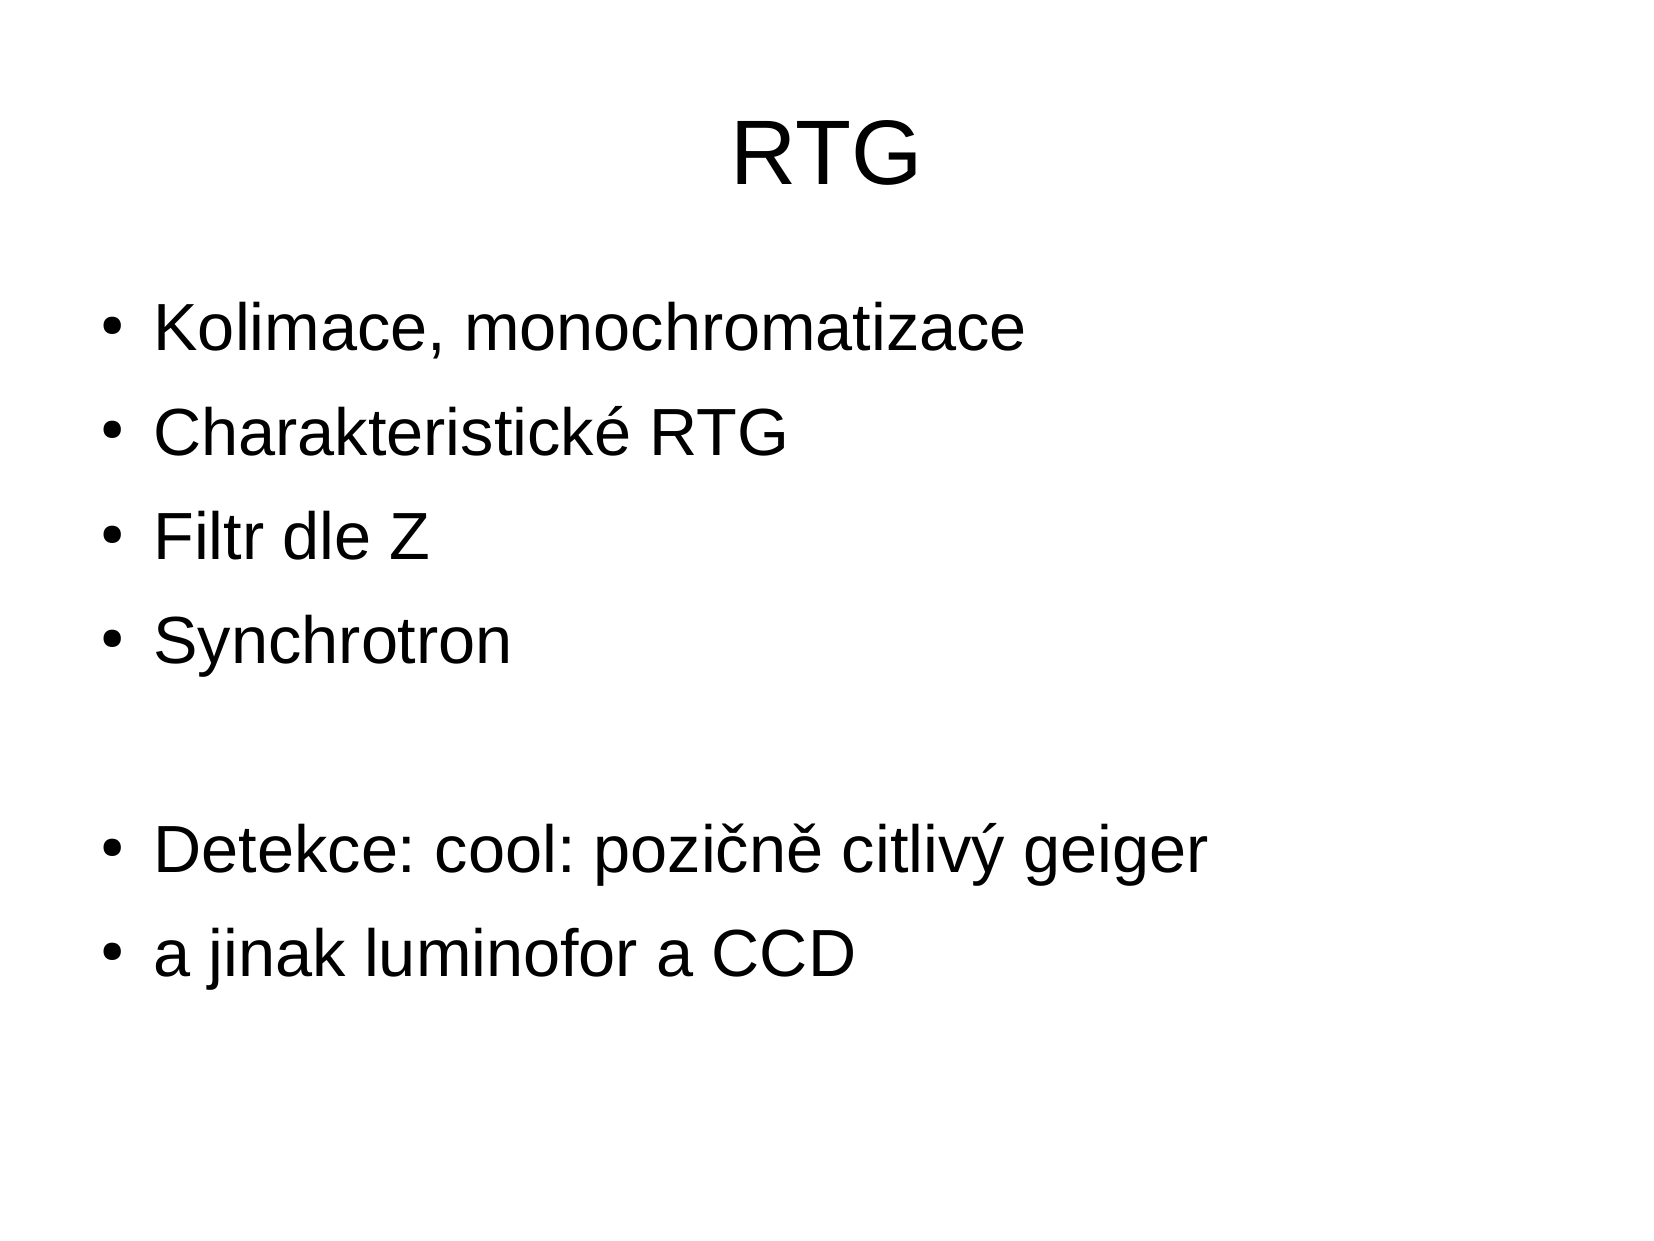

# RTG
Kolimace, monochromatizace
Charakteristické RTG
Filtr dle Z
Synchrotron
Detekce: cool: pozičně citlivý geiger
a jinak luminofor a CCD